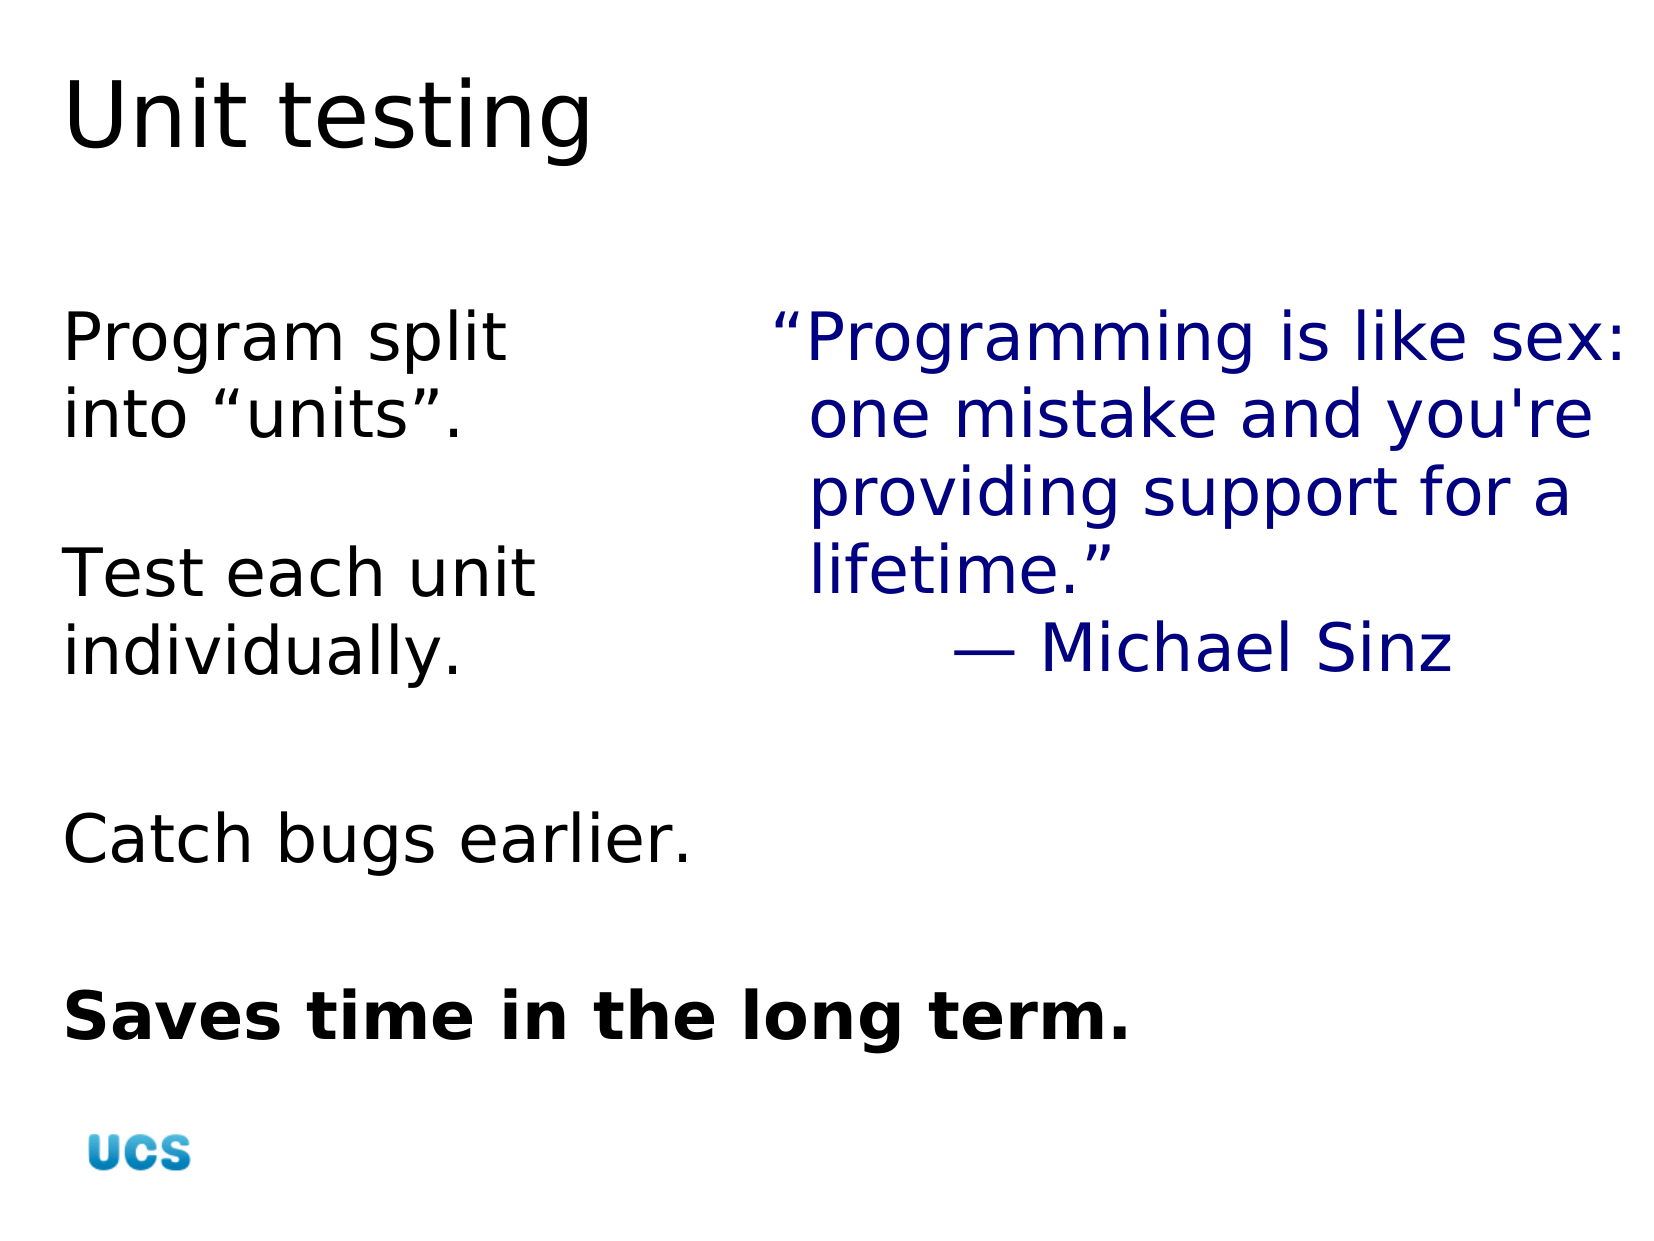

Unit testing
Program split
into “units”.
“Programming is like sex:
	one mistake and you're
	providing support for a
	lifetime.”
		— Michael Sinz
Test each unit
individually.
Catch bugs earlier.
Saves time in the long term.